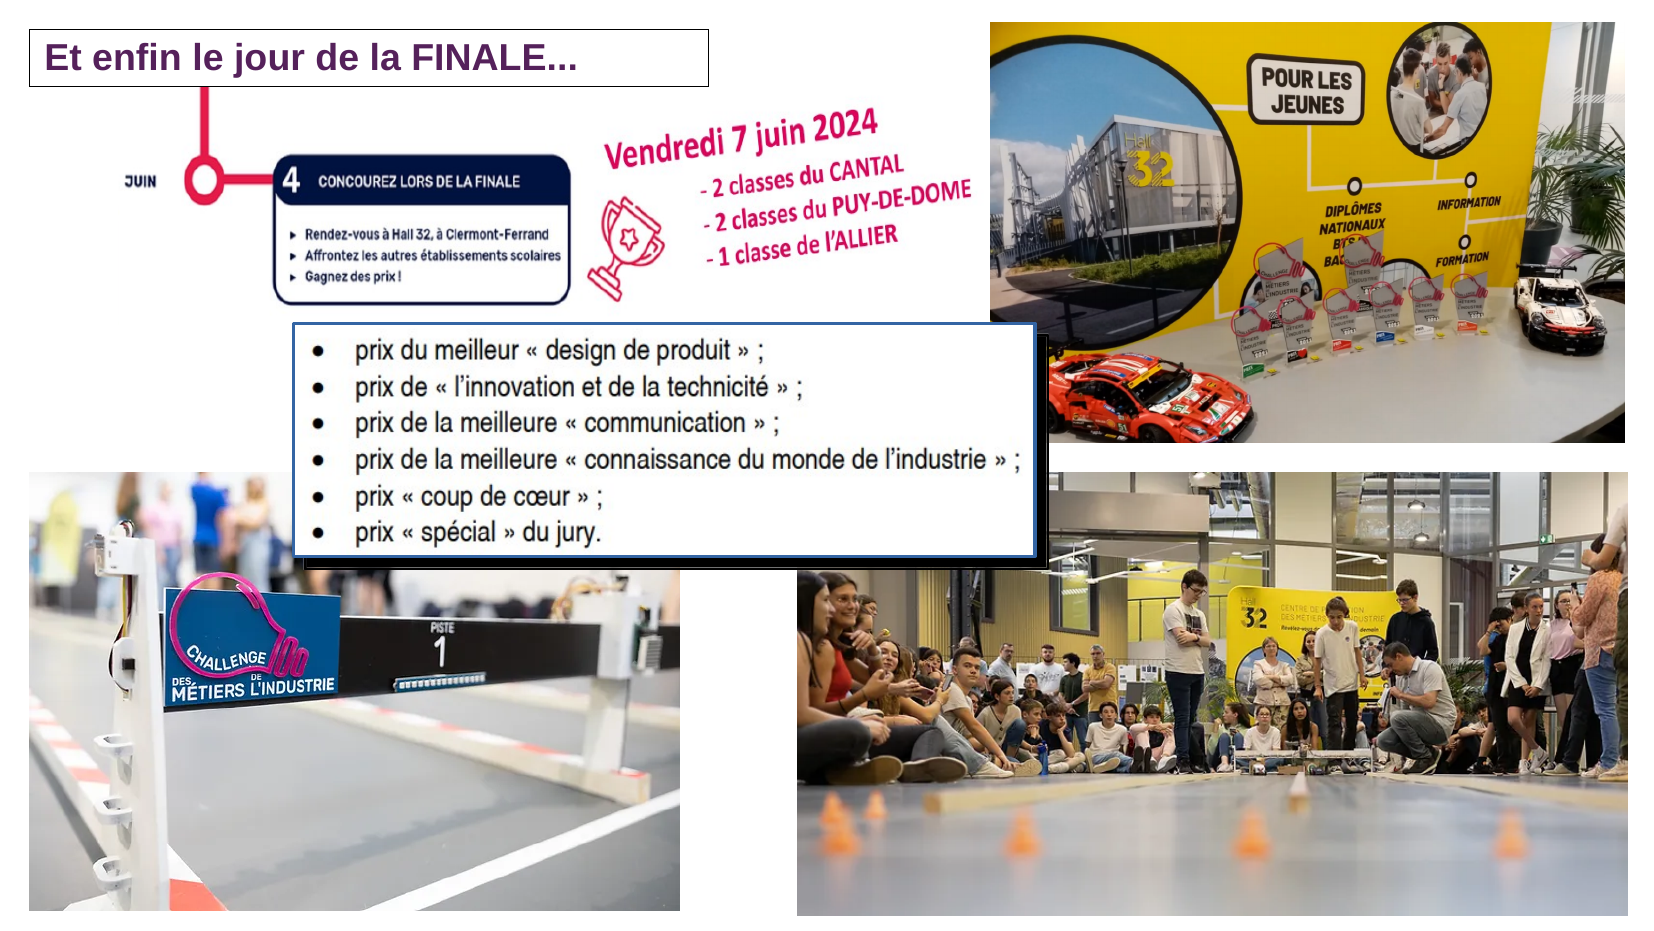

Et enfin le jour de la FINALE...